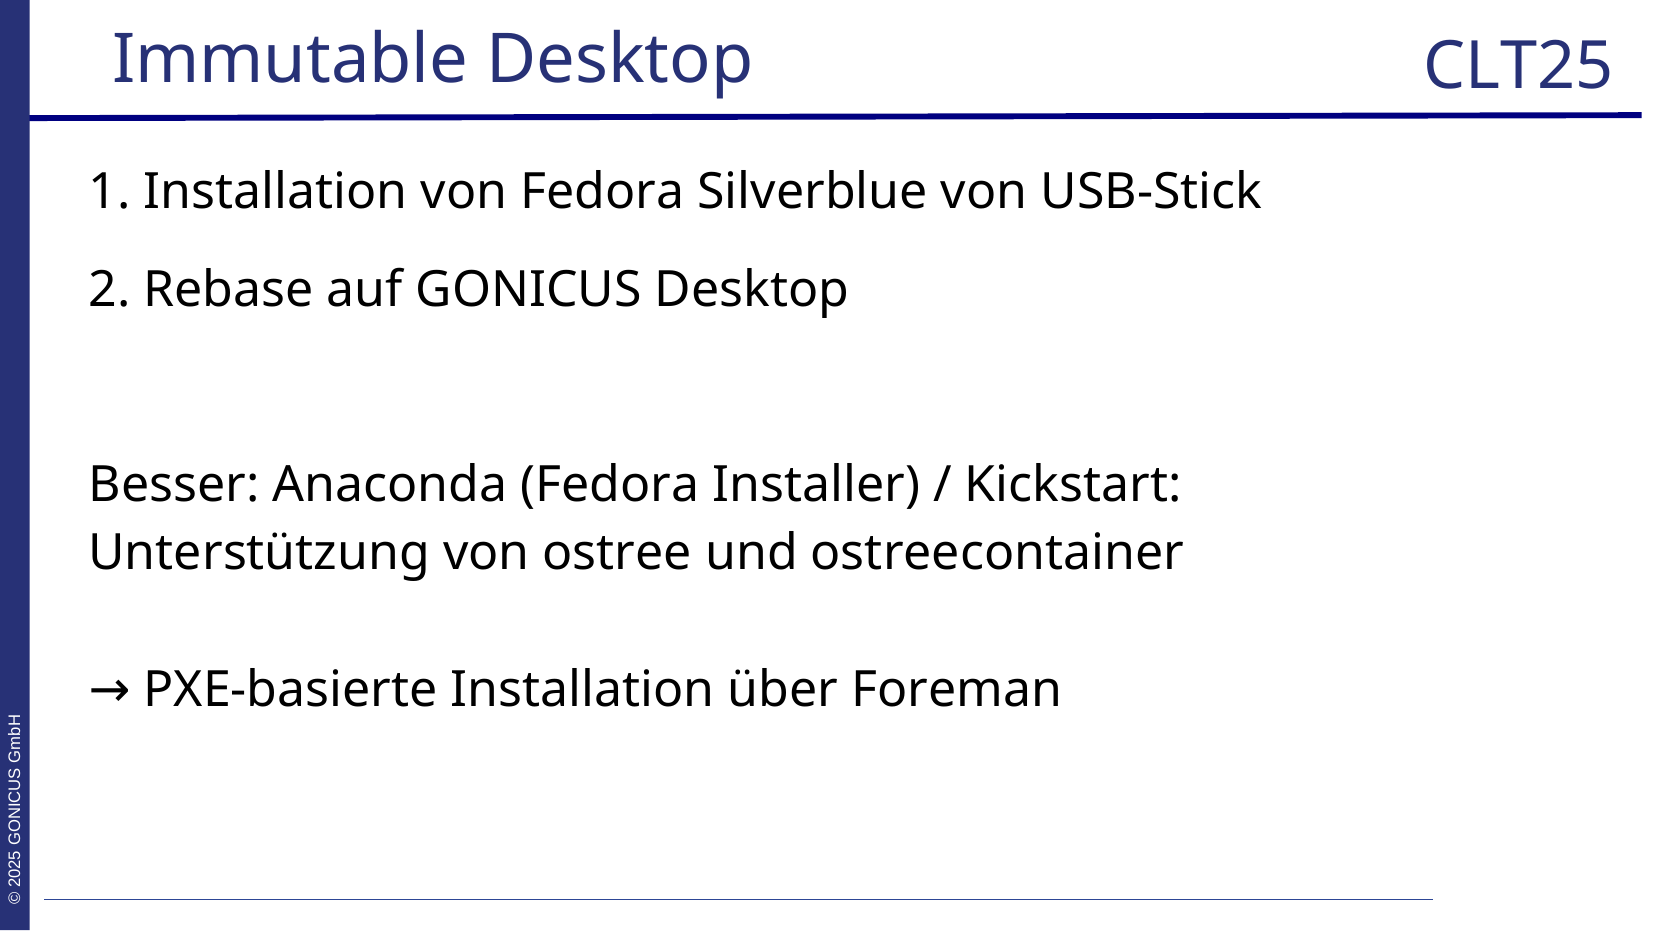

# Immutable Desktop
1. Installation von Fedora Silverblue von USB-Stick
2. Rebase auf GONICUS Desktop
Besser: Anaconda (Fedora Installer) / Kickstart:
Unterstützung von ostree und ostreecontainer
→ PXE-basierte Installation über Foreman